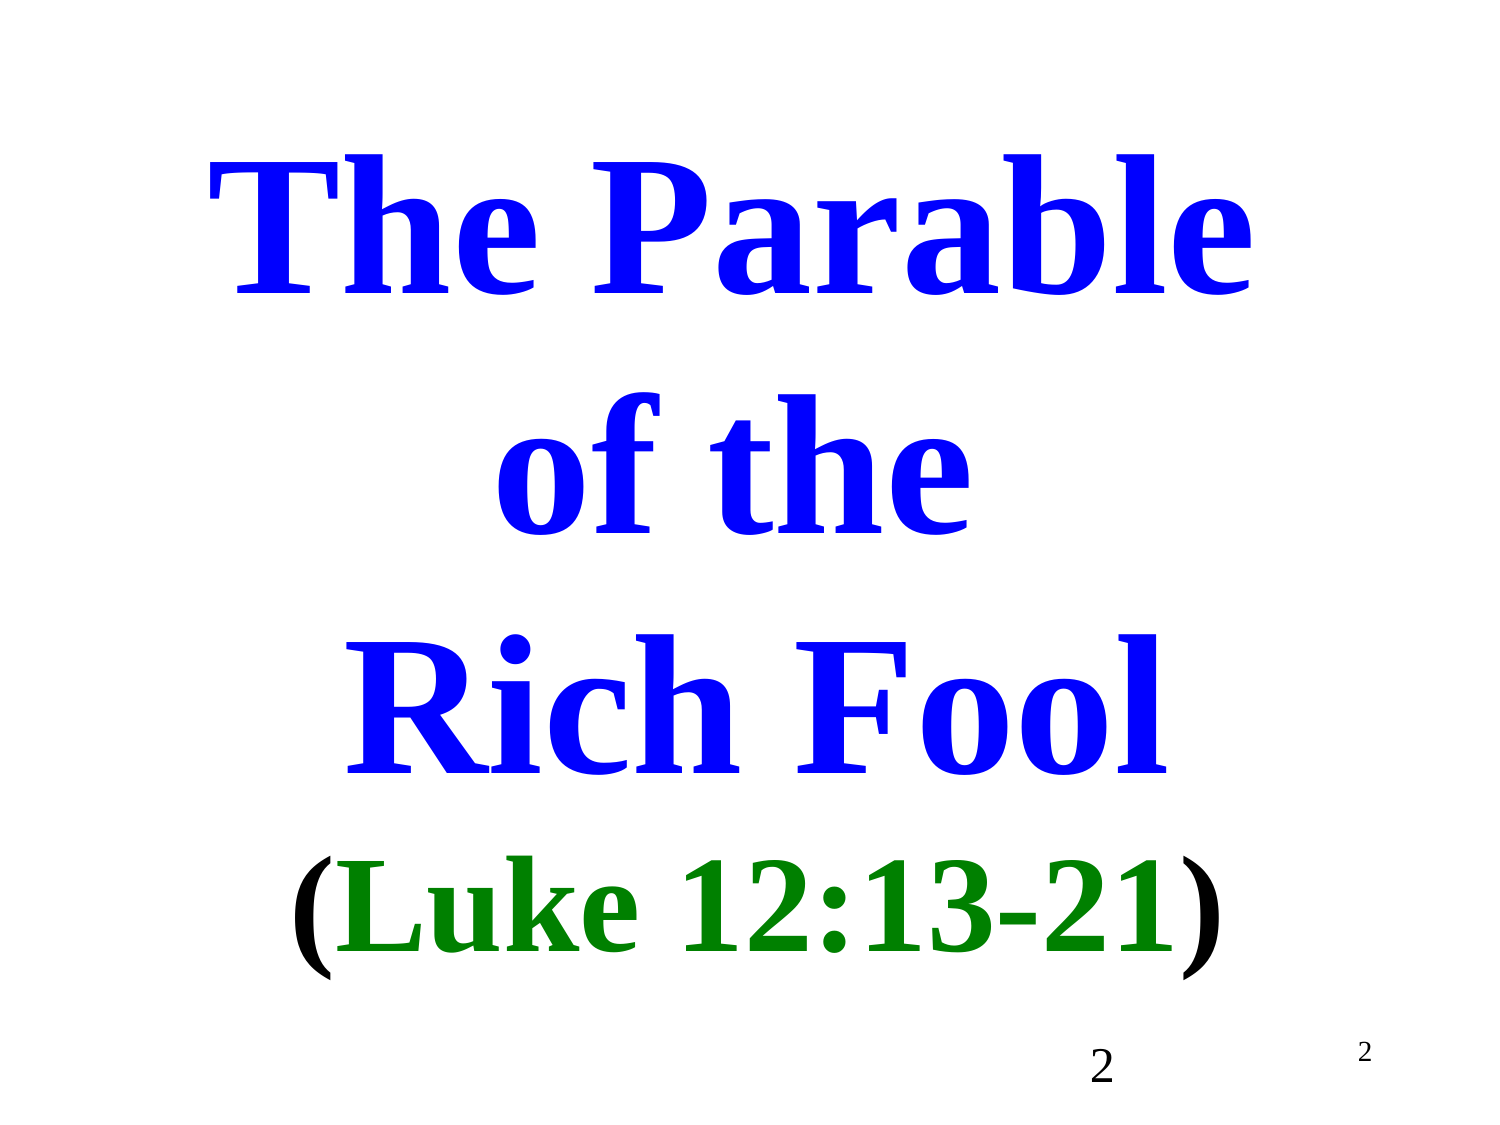

# The Parable of the Rich Fool (Luke 12:13-21)
2